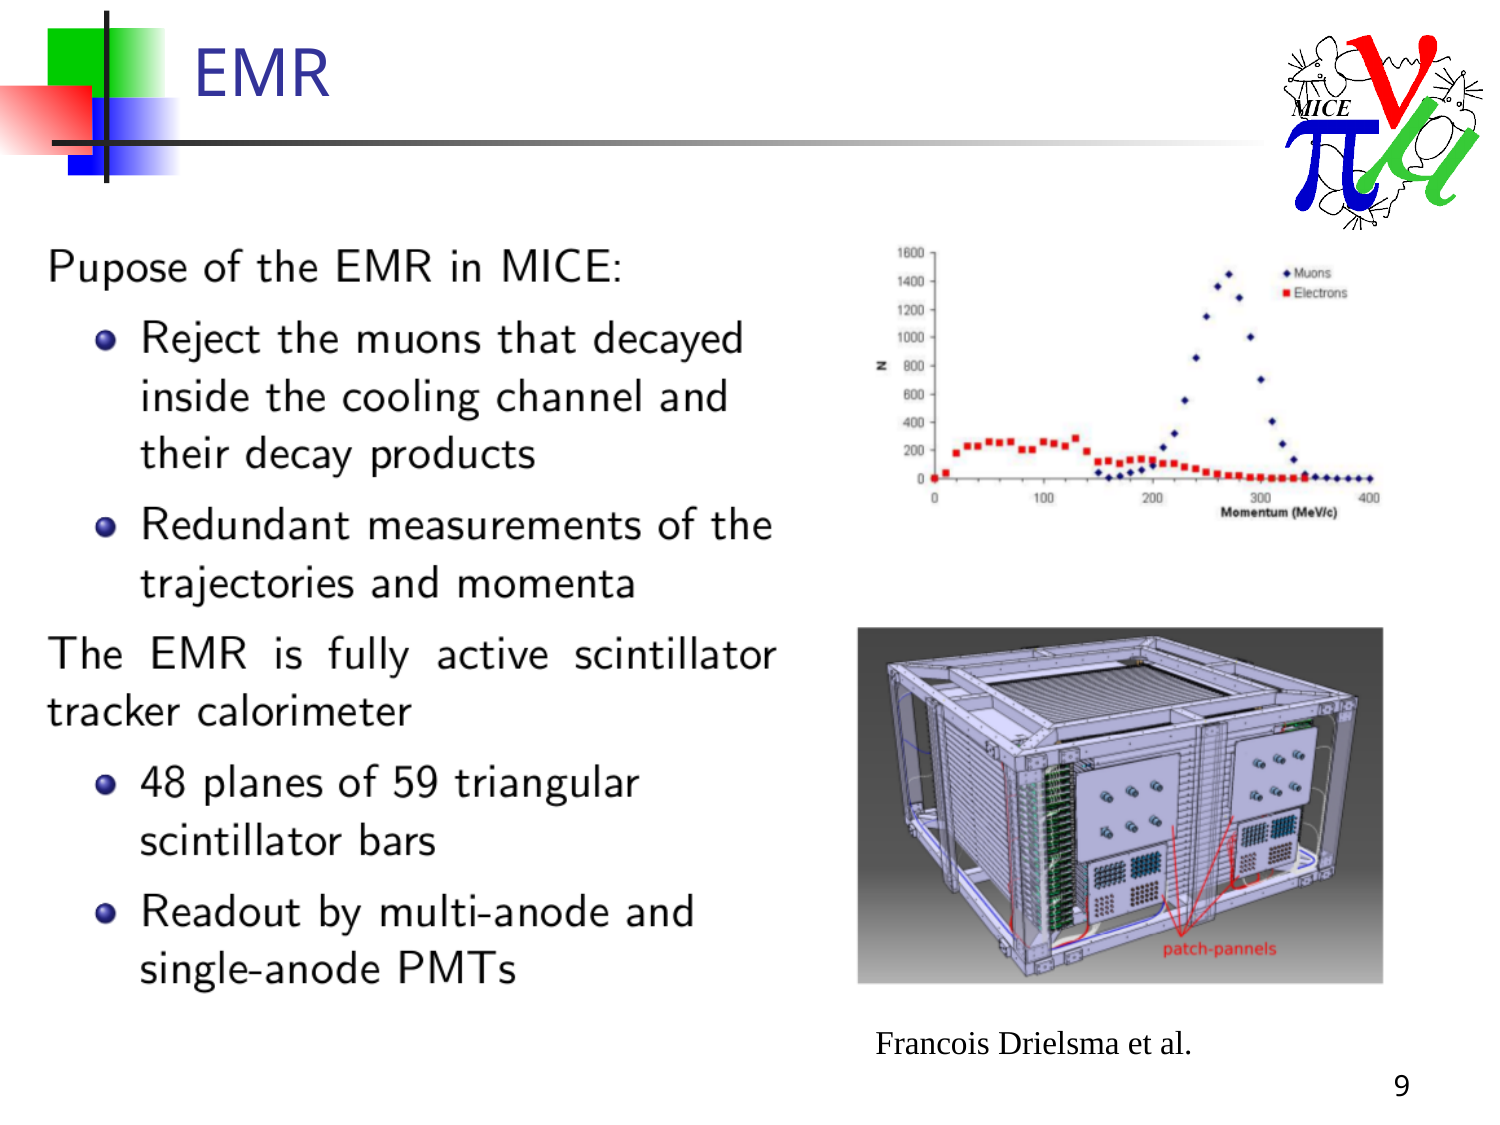

# EMR
Francois Drielsma et al.
9